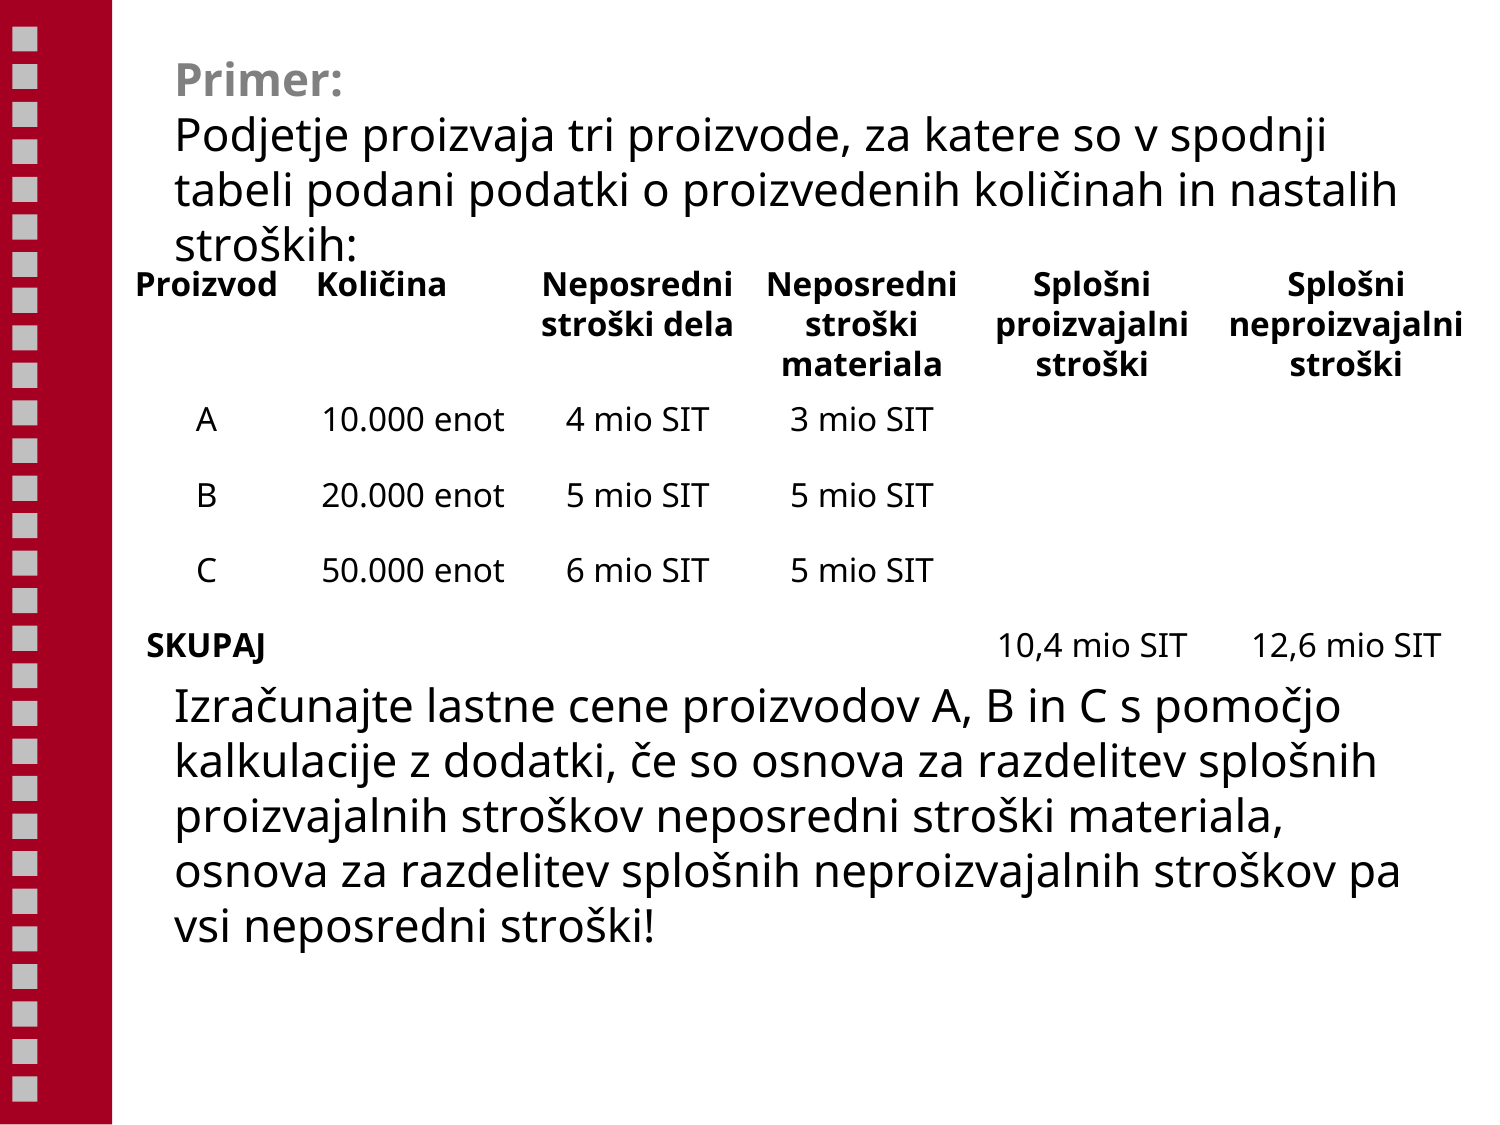

Primer:
Podjetje proizvaja tri proizvode, za katere so v spodnji tabeli podani podatki o proizvedenih količinah in nastalih stroških:
| Proizvod | Količina | Neposredni stroški dela | Neposredni stroški materiala | Splošni proizvajalni stroški | Splošni neproizvajalni stroški |
| --- | --- | --- | --- | --- | --- |
| A | 10.000 enot | 4 mio SIT | 3 mio SIT | | |
| B | 20.000 enot | 5 mio SIT | 5 mio SIT | | |
| C | 50.000 enot | 6 mio SIT | 5 mio SIT | | |
| SKUPAJ | | | | 10,4 mio SIT | 12,6 mio SIT |
Izračunajte lastne cene proizvodov A, B in C s pomočjo kalkulacije z dodatki, če so osnova za razdelitev splošnih proizvajalnih stroškov neposredni stroški materiala, osnova za razdelitev splošnih neproizvajalnih stroškov pa vsi neposredni stroški!